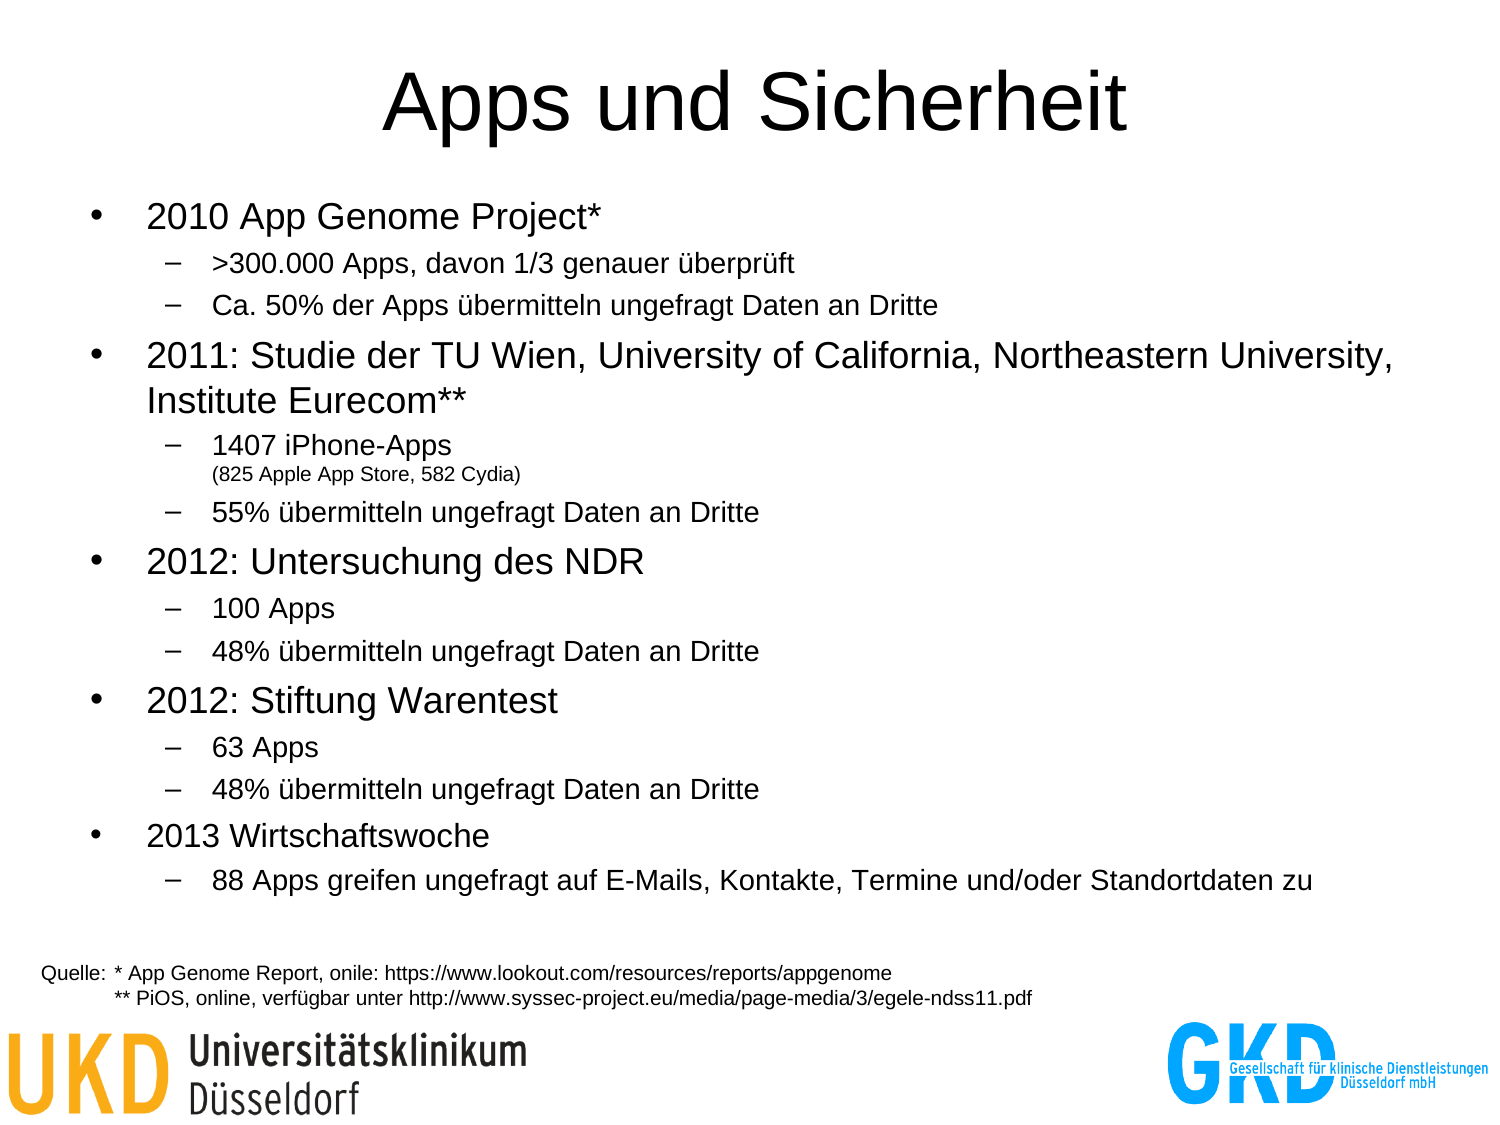

# Apps und Sicherheit
2010 App Genome Project*
>300.000 Apps, davon 1/3 genauer überprüft
Ca. 50% der Apps übermitteln ungefragt Daten an Dritte
2011: Studie der TU Wien, University of California, Northeastern University, Institute Eurecom**
1407 iPhone-Apps
(825 Apple App Store, 582 Cydia)
55% übermitteln ungefragt Daten an Dritte
2012: Untersuchung des NDR
100 Apps
48% übermitteln ungefragt Daten an Dritte
2012: Stiftung Warentest
63 Apps
48% übermitteln ungefragt Daten an Dritte
2013 Wirtschaftswoche
88 Apps greifen ungefragt auf E-Mails, Kontakte, Termine und/oder Standortdaten zu
Quelle:	* App Genome Report, onile: https://www.lookout.com/resources/reports/appgenome
** PiOS, online, verfügbar unter http://www.syssec-project.eu/media/page-media/3/egele-ndss11.pdf